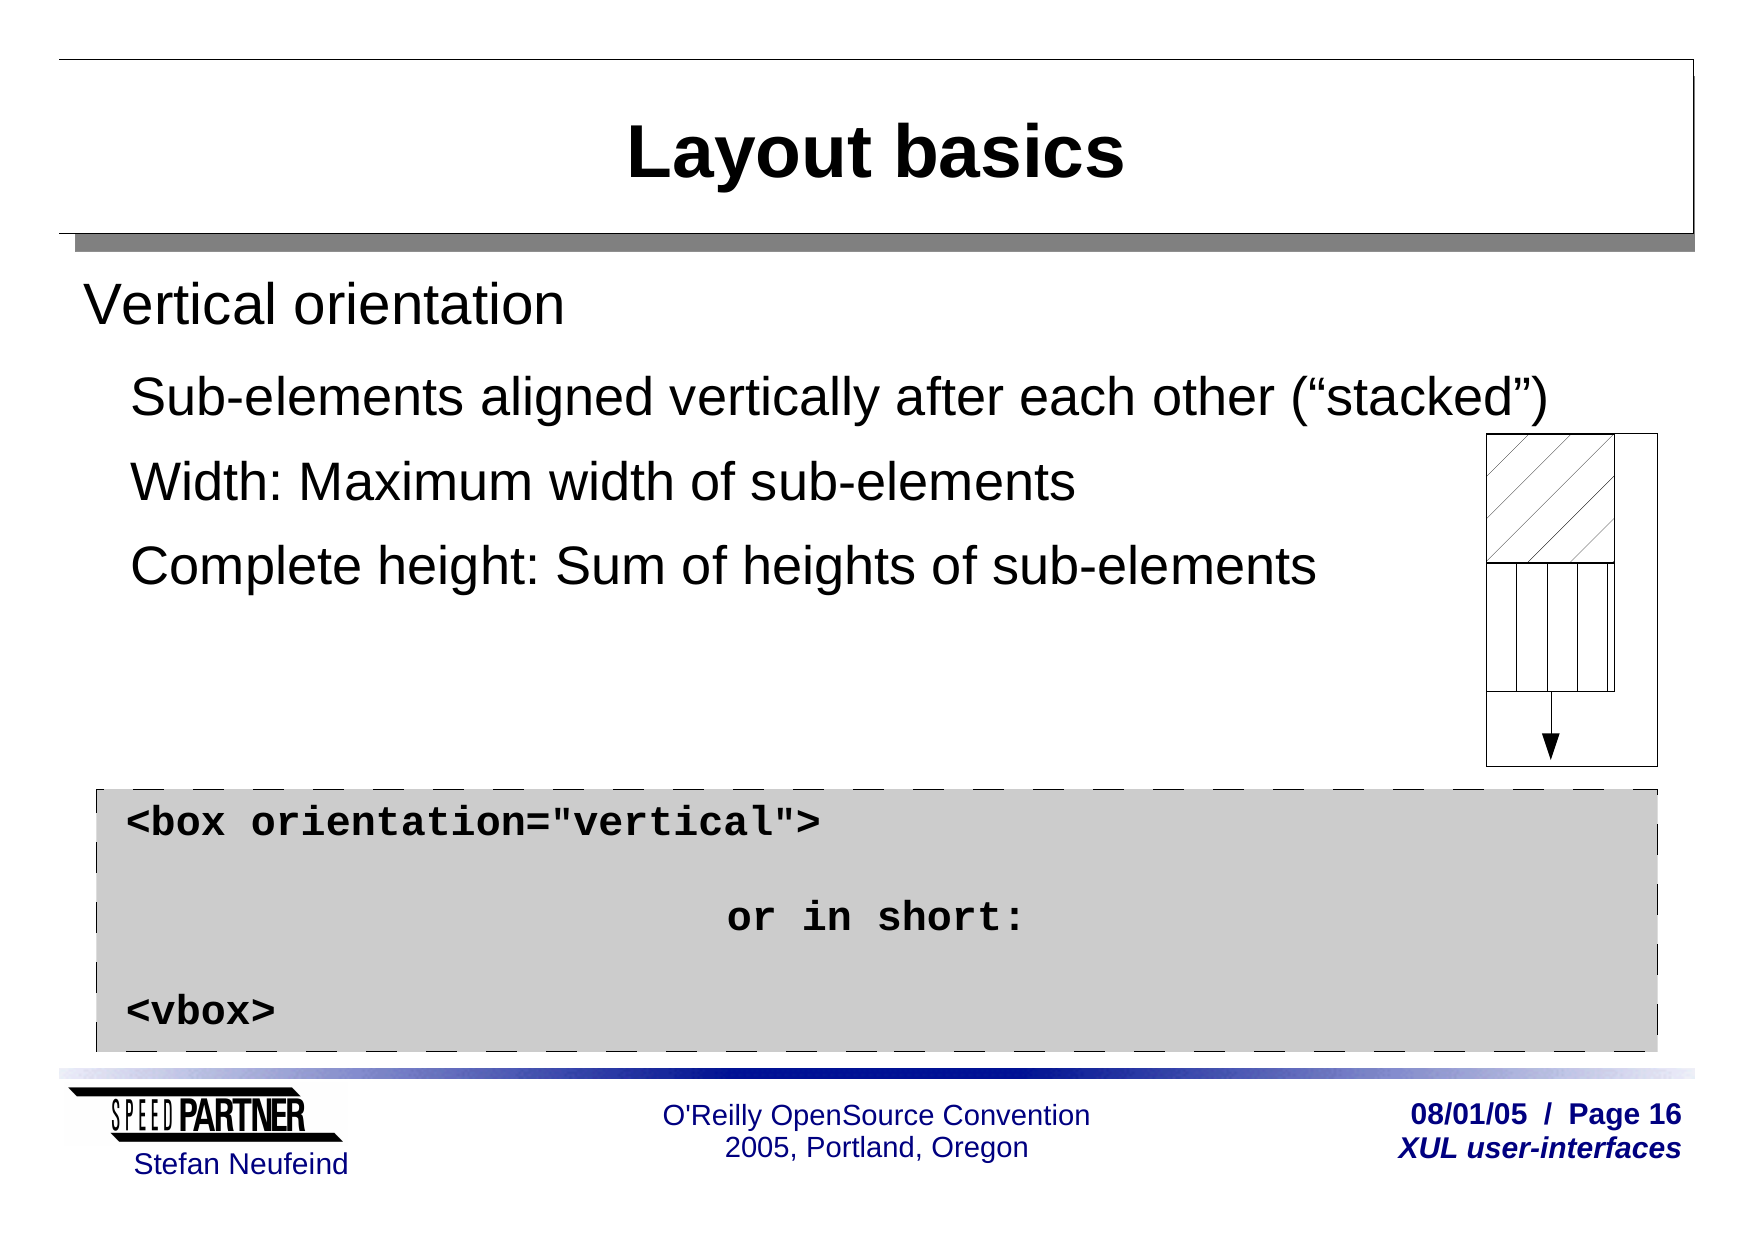

# Layout basics
Vertical orientation
Sub-elements aligned vertically after each other (“stacked”)
Width: Maximum width of sub-elements
Complete height: Sum of heights of sub-elements
<box orientation="vertical">
or in short:
<vbox>